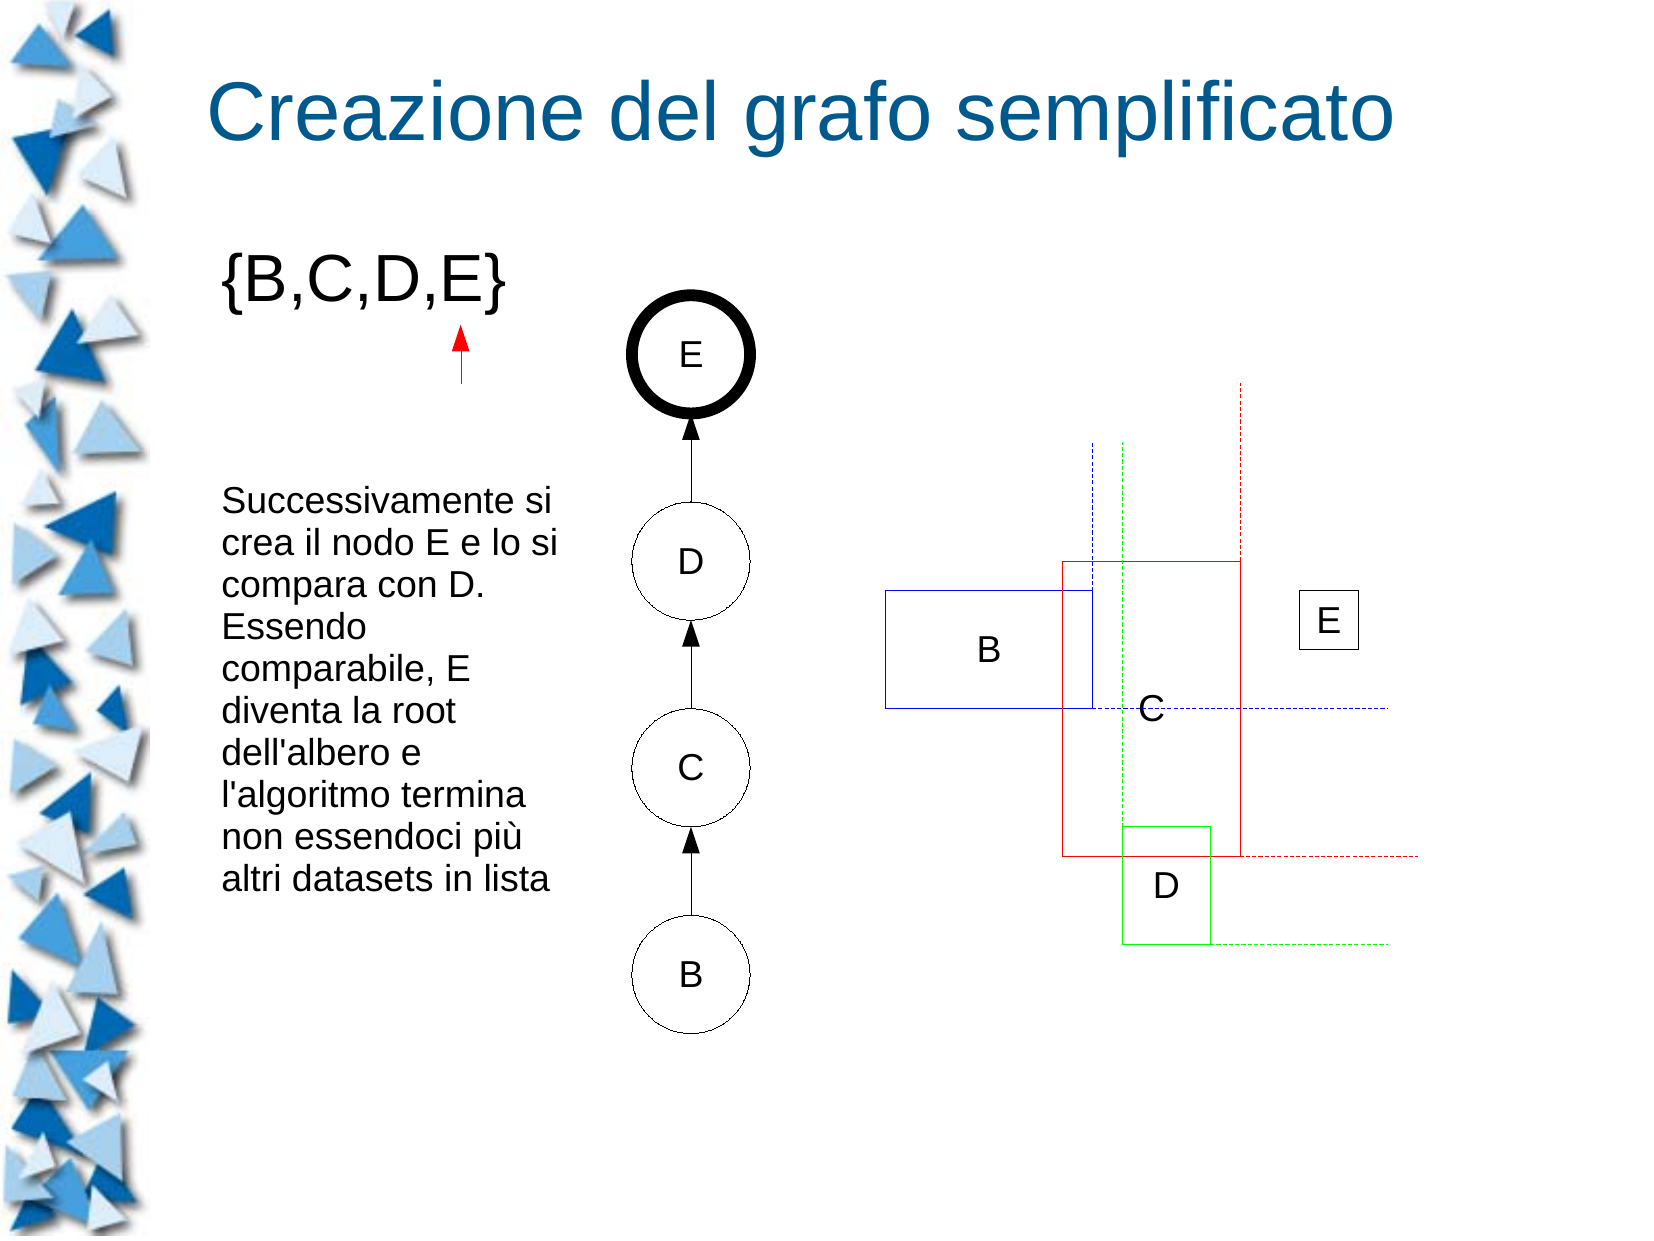

# Creazione del grafo semplificato
{B,C,D,E}
E
Successivamente si crea il nodo E e lo si compara con D. Essendo comparabile, E diventa la root dell'albero e l'algoritmo termina non essendoci più altri datasets in lista
D
C
B
E
C
D
B